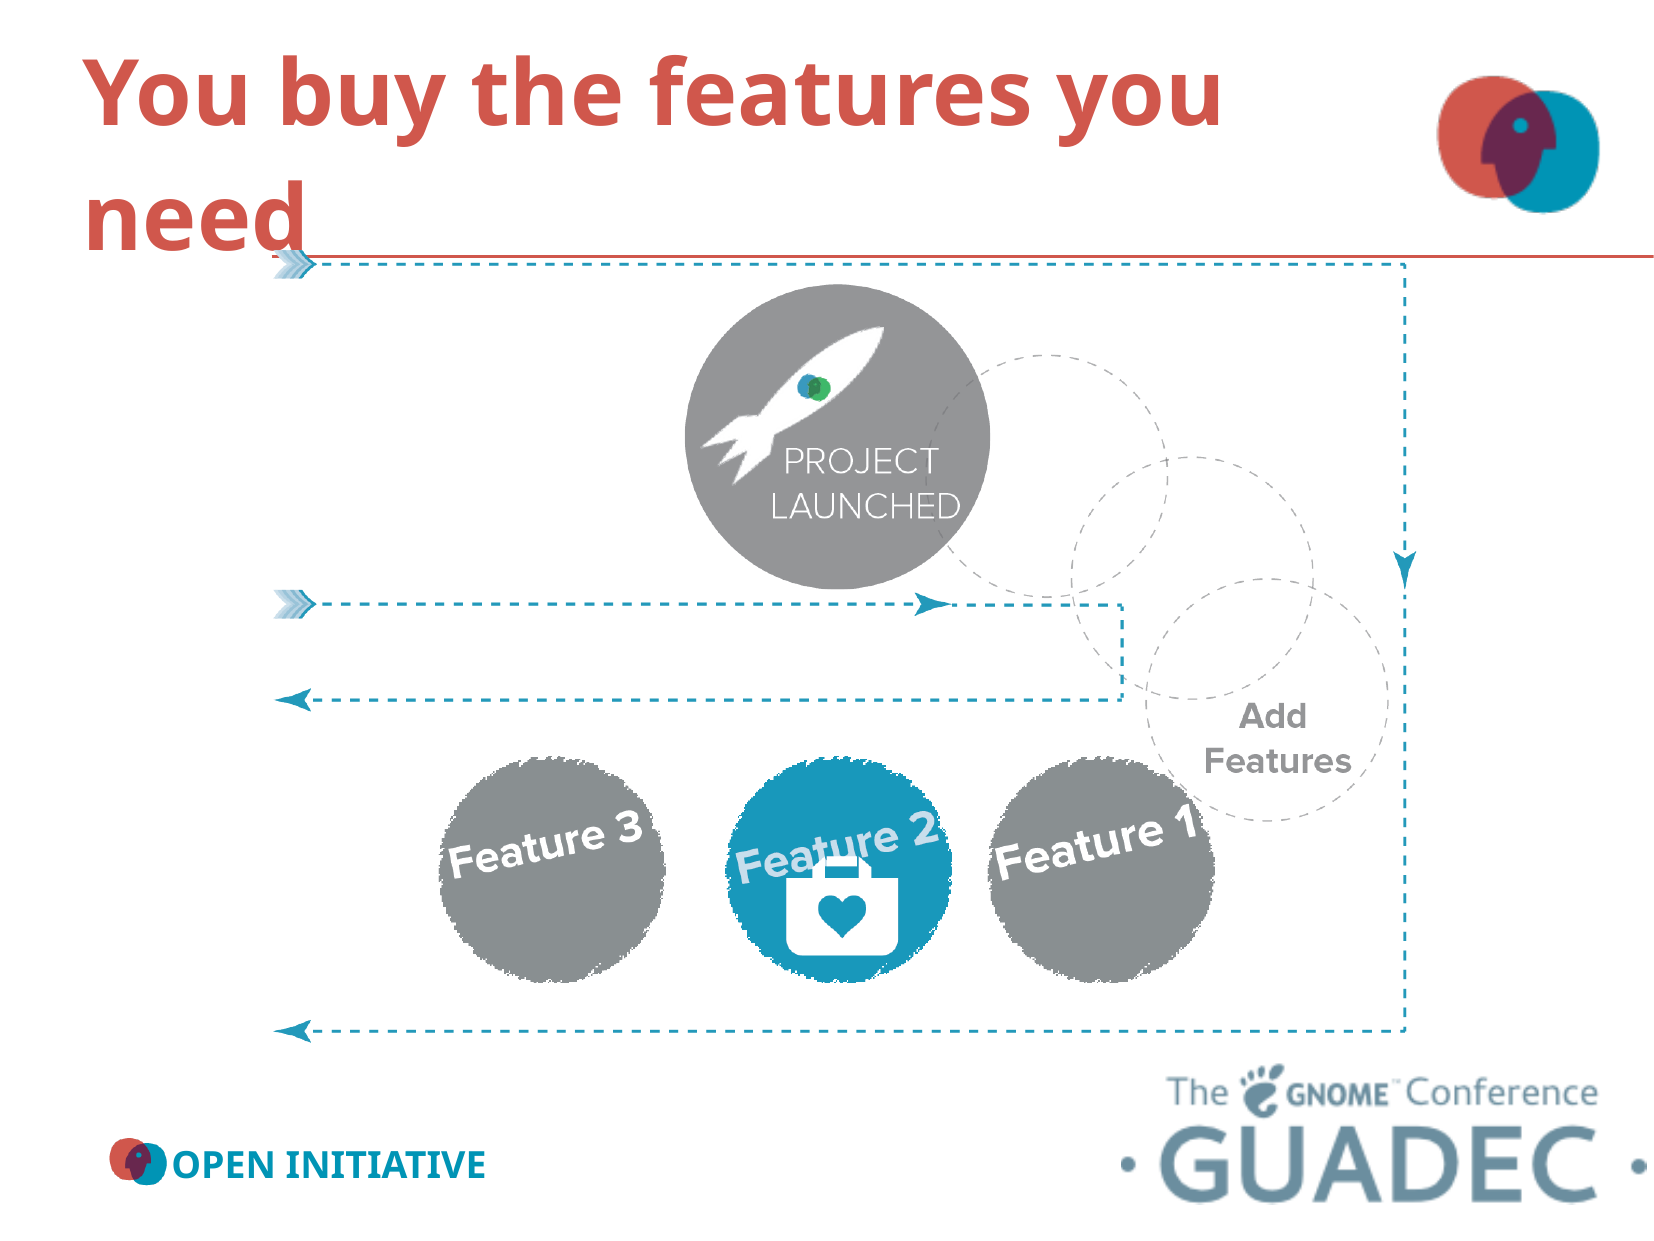

# You buy the features you need